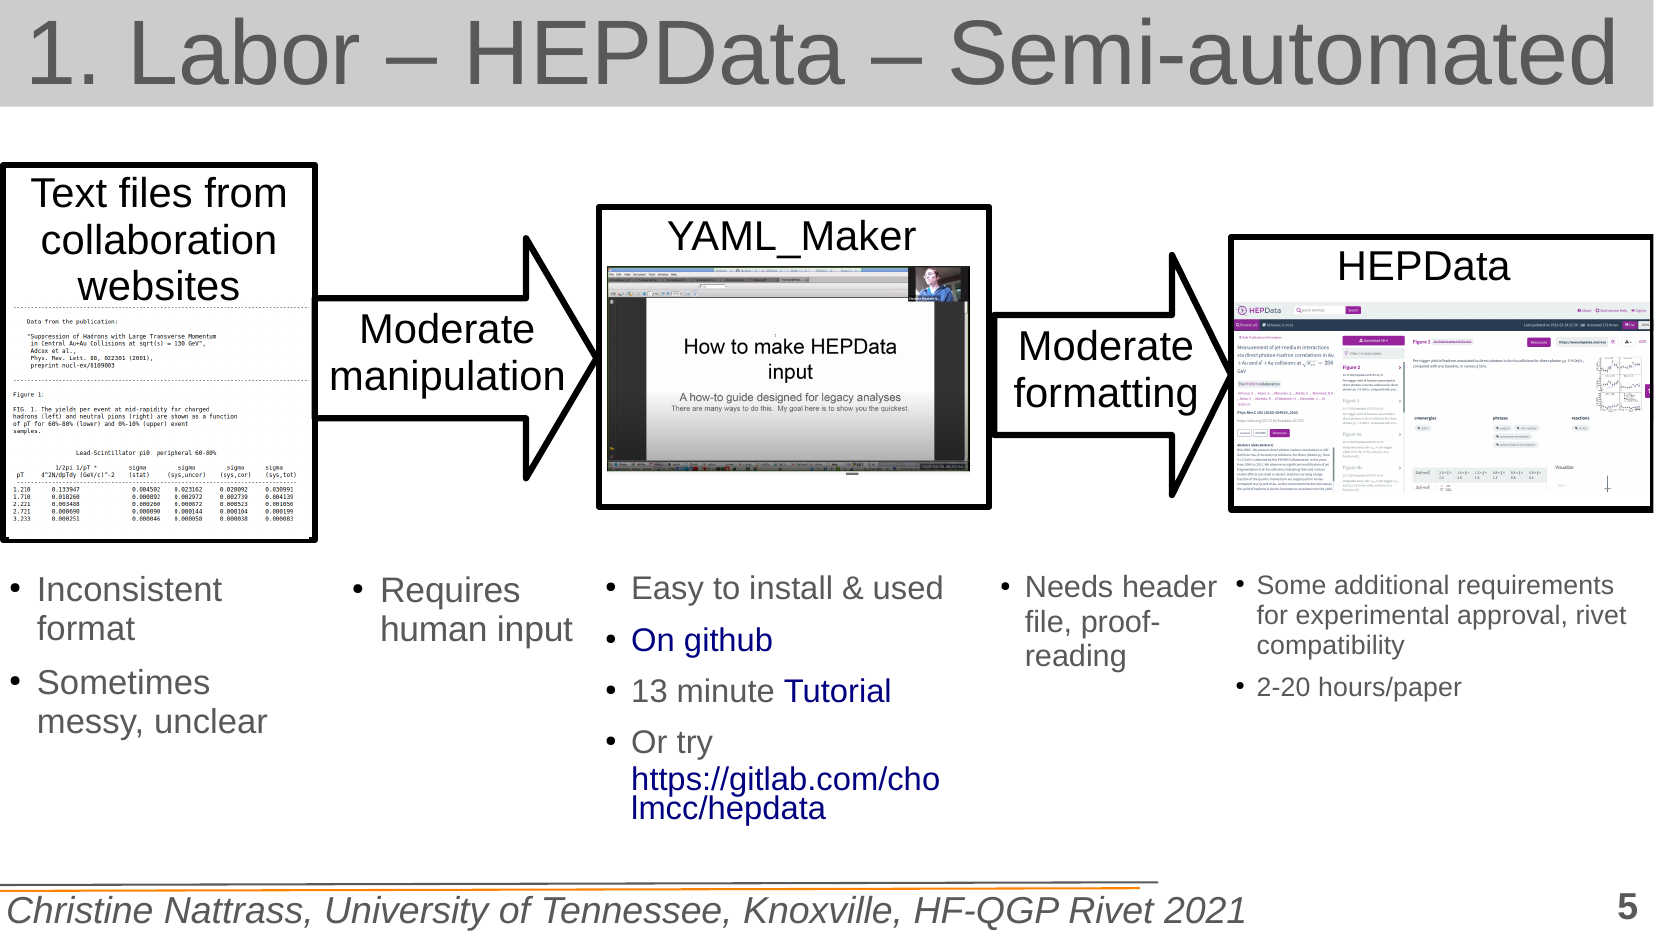

# 1. Labor – HEPData – Semi-automated
Text files from collaboration websites
YAML_Maker
HEPData
Moderate manipulation
Moderate formatting
Inconsistent format
Sometimes messy, unclear
Requires human input
Easy to install & used
On github
13 minute Tutorial
Or try https://gitlab.com/cholmcc/hepdata
Needs header file, proof-reading
Some additional requirements for experimental approval, rivet compatibility
2-20 hours/paper